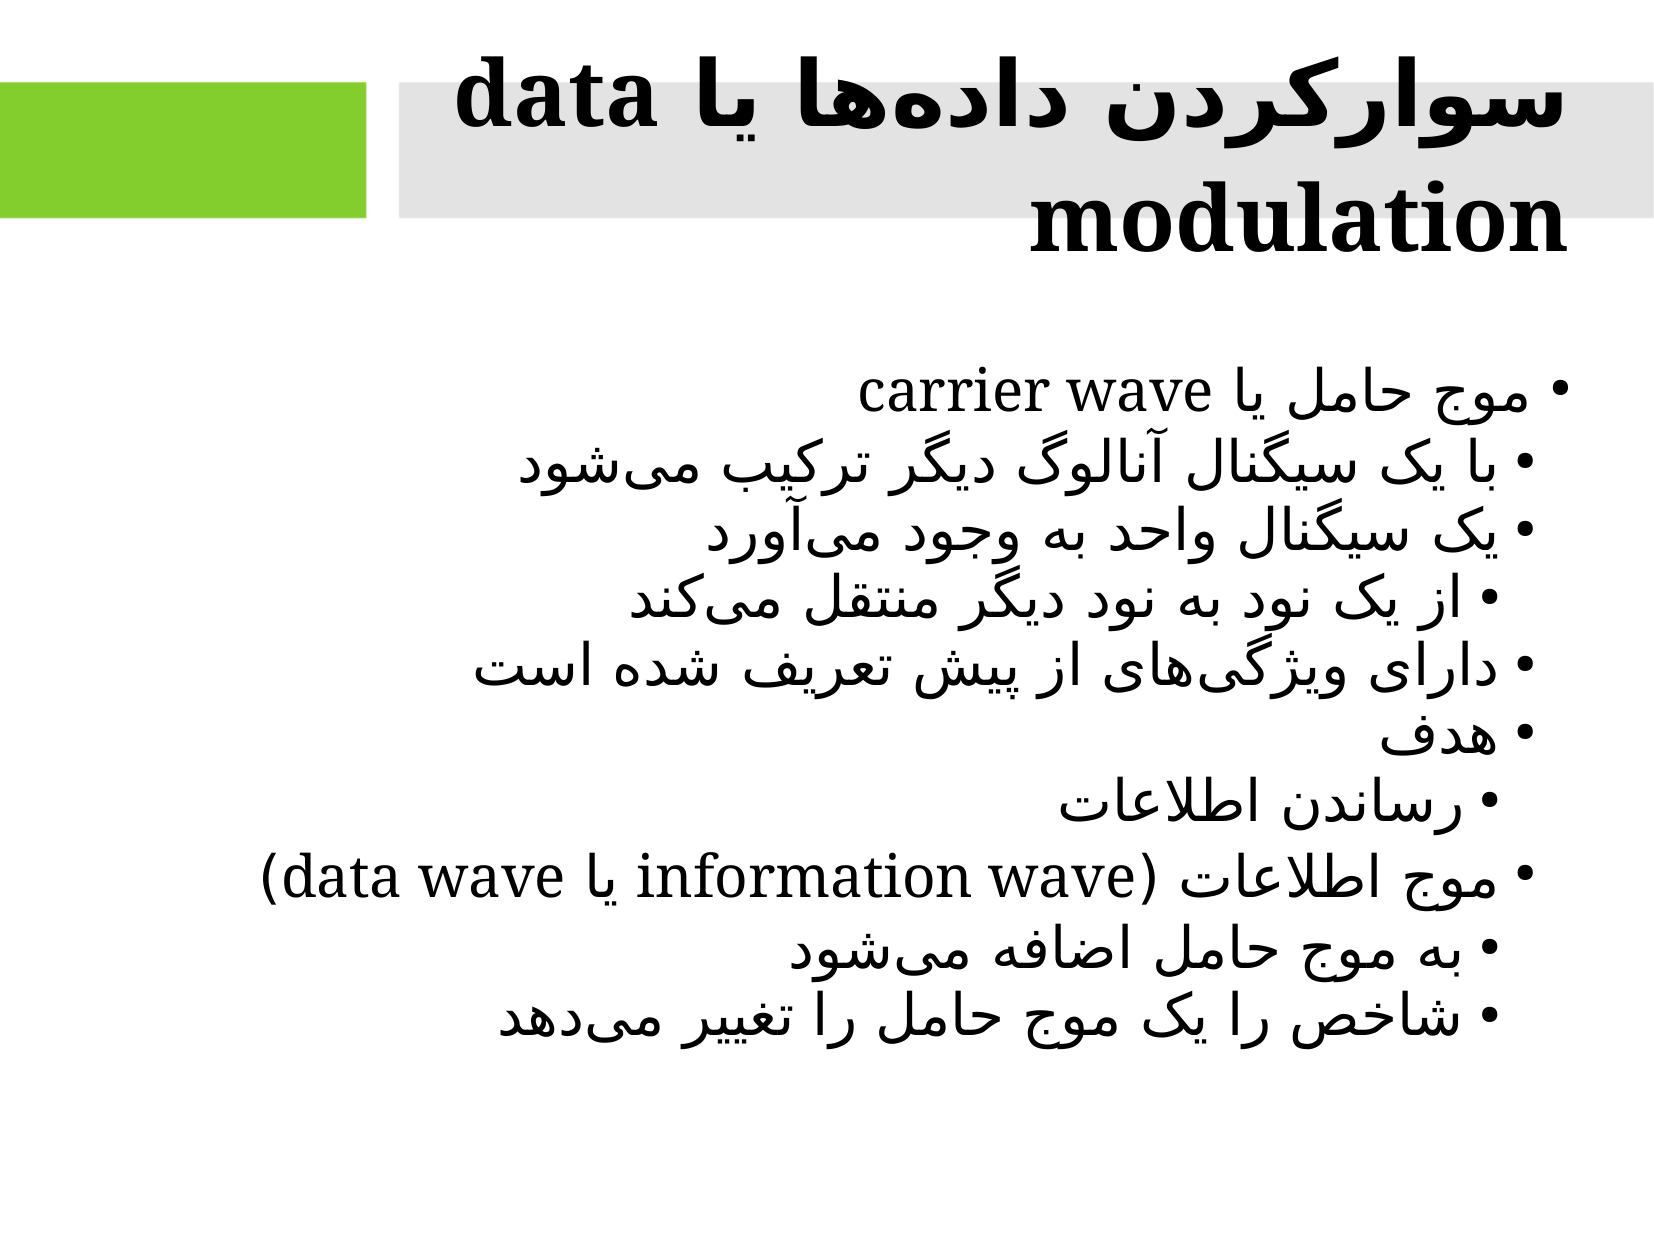

# سوارکردن داده‌ها یا data modulation
 موج حامل یا carrier wave
با یک سیگنال آنالوگ دیگر ترکیب می‌شود
یک سیگنال واحد به وجود می‌آورد
از یک نود به نود دیگر منتقل می‌کند
دارای ویژگی‌های از پیش تعریف شده است
هدف
رساندن اطلاعات
موج اطلاعات (information wave یا data wave)
به موج حامل اضافه می‌شود
شاخص را یک موج حامل را تغییر می‌دهد